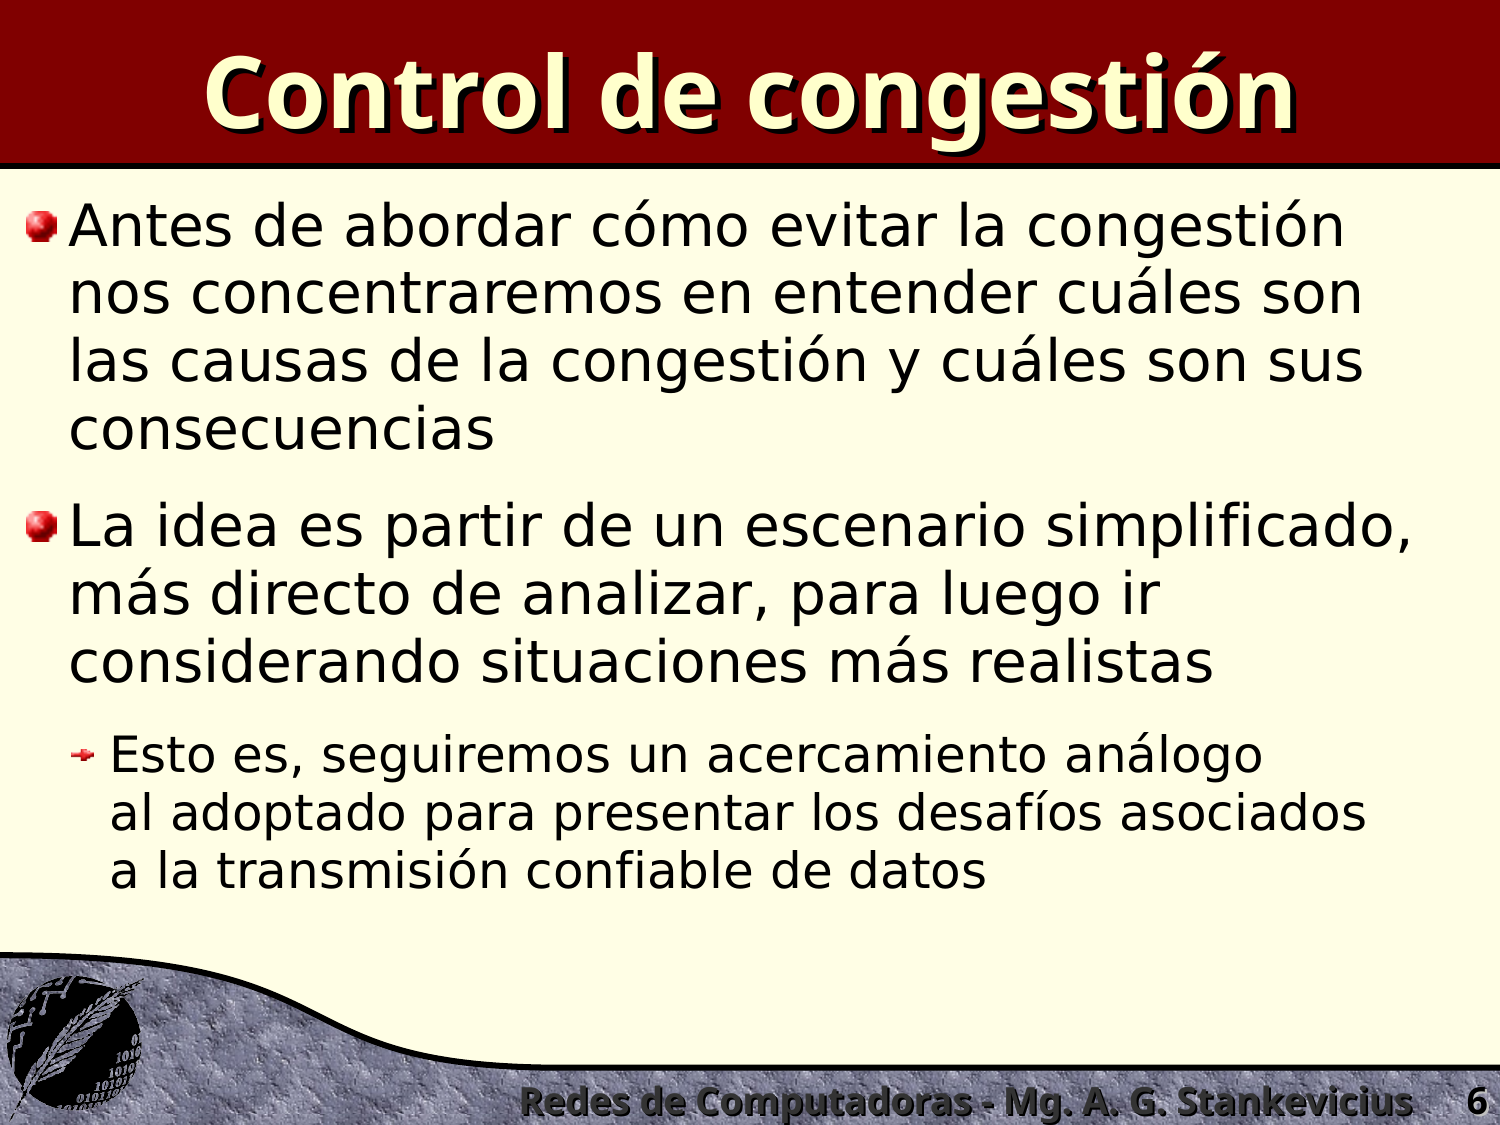

# Control de congestión
Antes de abordar cómo evitar la congestión
nos concentraremos en entender cuáles son
las causas de la congestión y cuáles son sus consecuencias
La idea es partir de un escenario simplificado, más directo de analizar, para luego ir considerando situaciones más realistas
Esto es, seguiremos un acercamiento análogo
al adoptado para presentar los desafíos asociados
a la transmisión confiable de datos
6